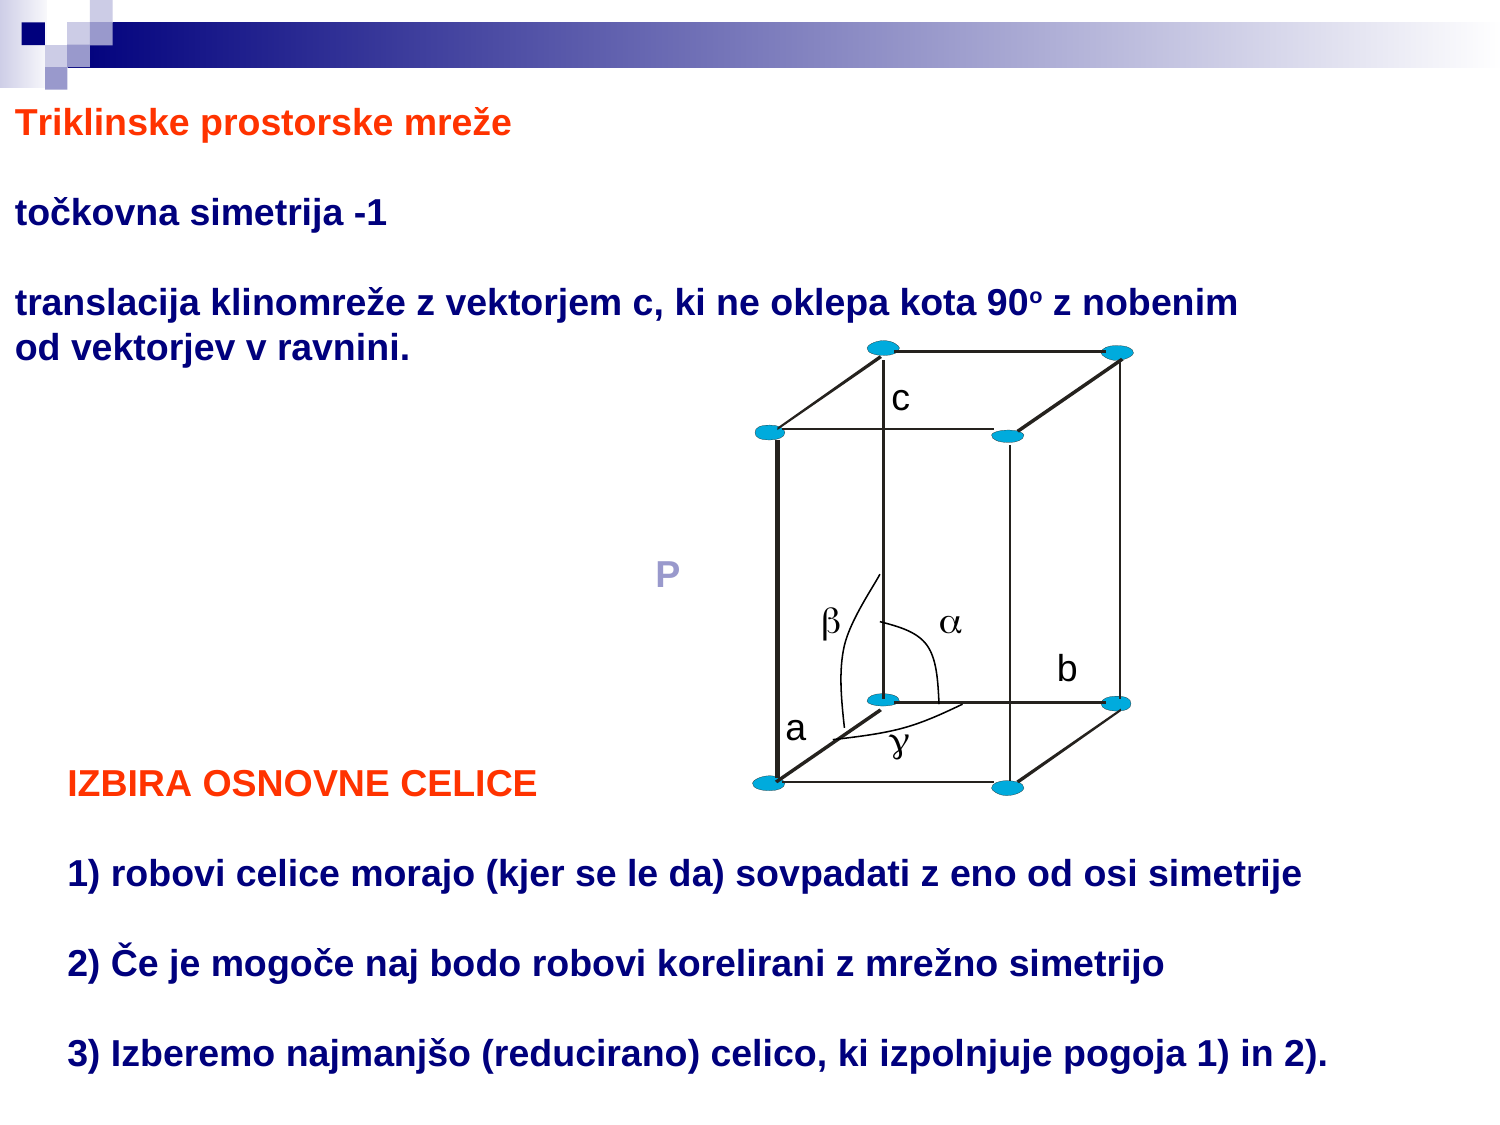

Triklinske prostorske mreže
točkovna simetrija -1
translacija klinomreže z vektorjem c, ki ne oklepa kota 90o z nobenim
od vektorjev v ravnini.
c
P


b
a

IZBIRA OSNOVNE CELICE
1) robovi celice morajo (kjer se le da) sovpadati z eno od osi simetrije
2) Če je mogoče naj bodo robovi korelirani z mrežno simetrijo
3) Izberemo najmanjšo (reducirano) celico, ki izpolnjuje pogoja 1) in 2).